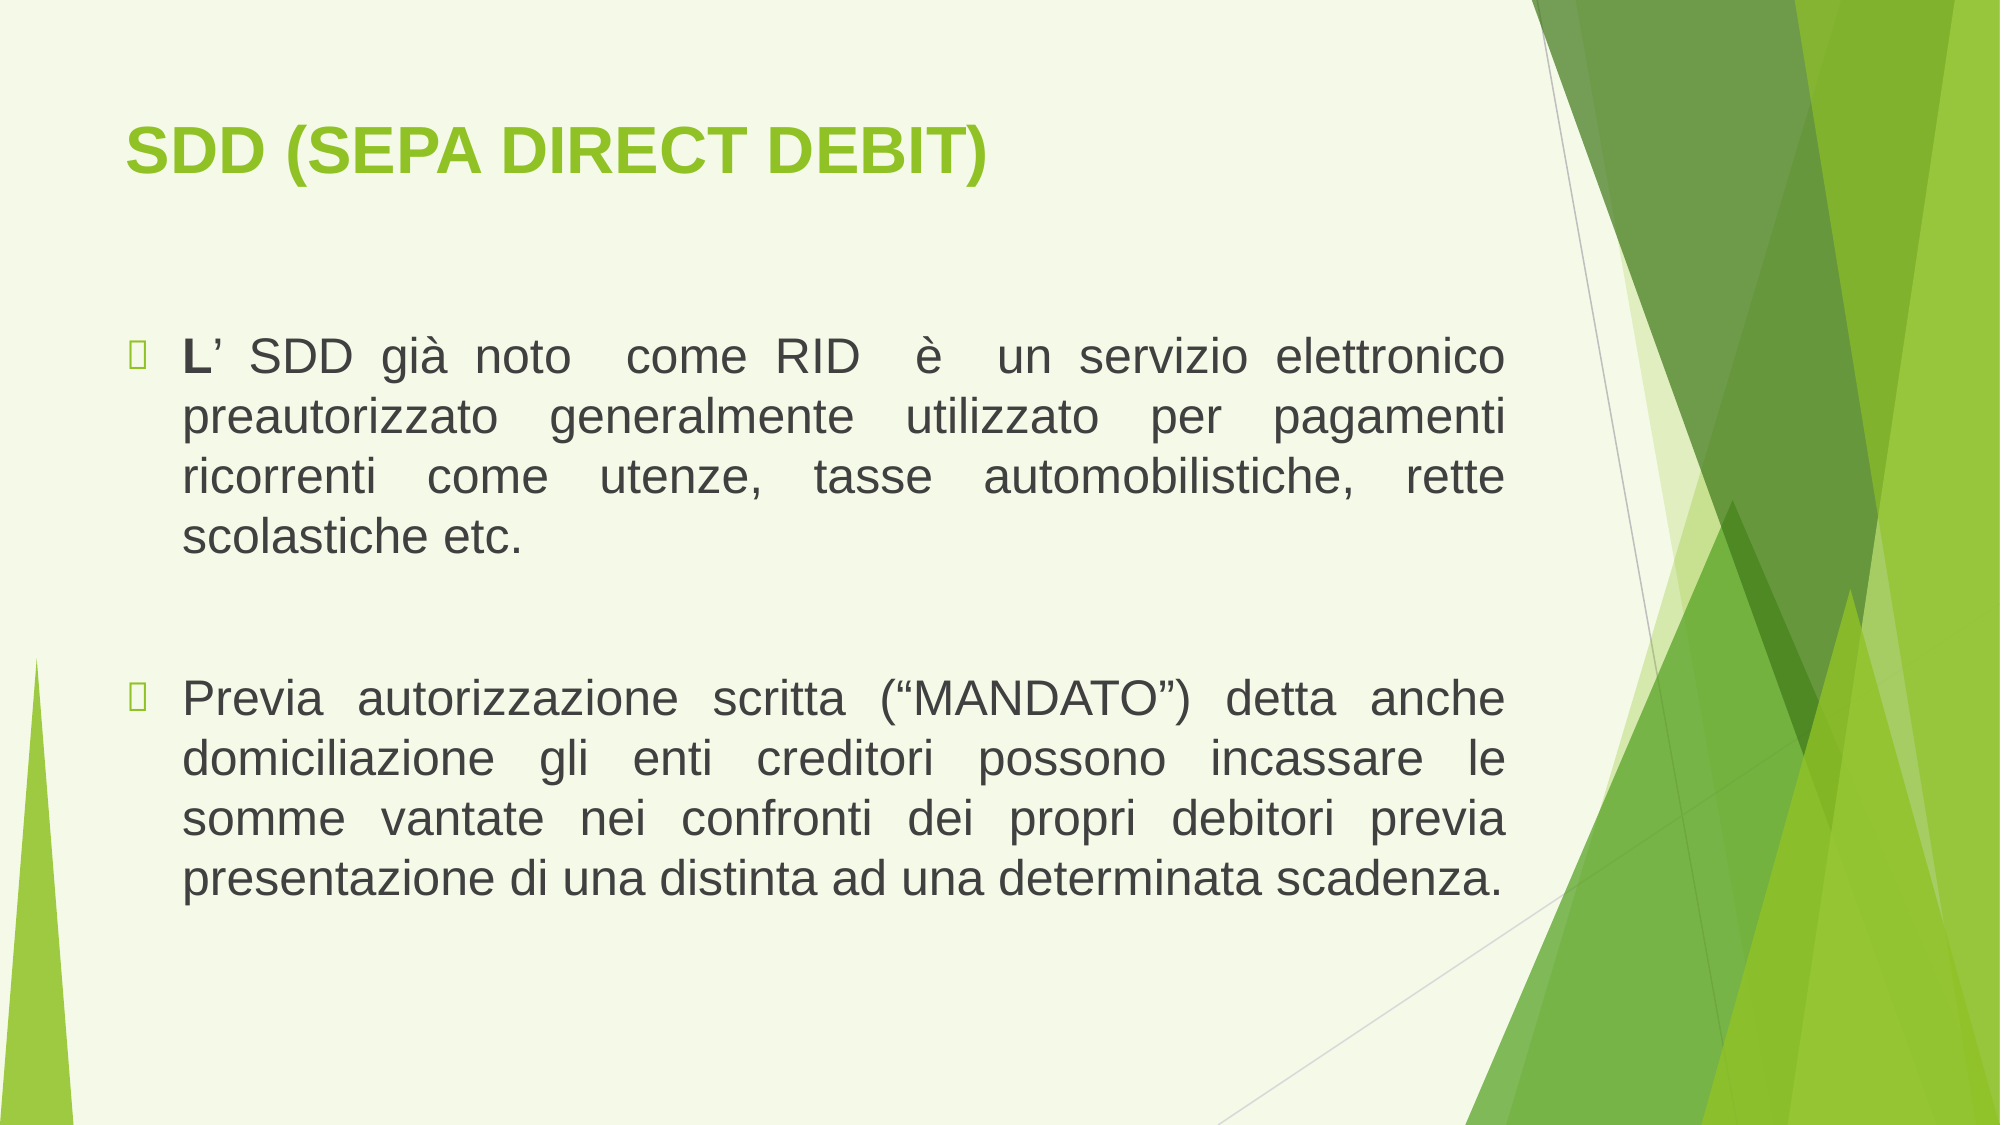

# SDD (SEPA DIRECT DEBIT)
L’ SDD già noto come RID è un servizio elettronico preautorizzato generalmente utilizzato per pagamenti ricorrenti come utenze, tasse automobilistiche, rette scolastiche etc.
Previa autorizzazione scritta (“MANDATO”) detta anche domiciliazione gli enti creditori possono incassare le somme vantate nei confronti dei propri debitori previa presentazione di una distinta ad una determinata scadenza.